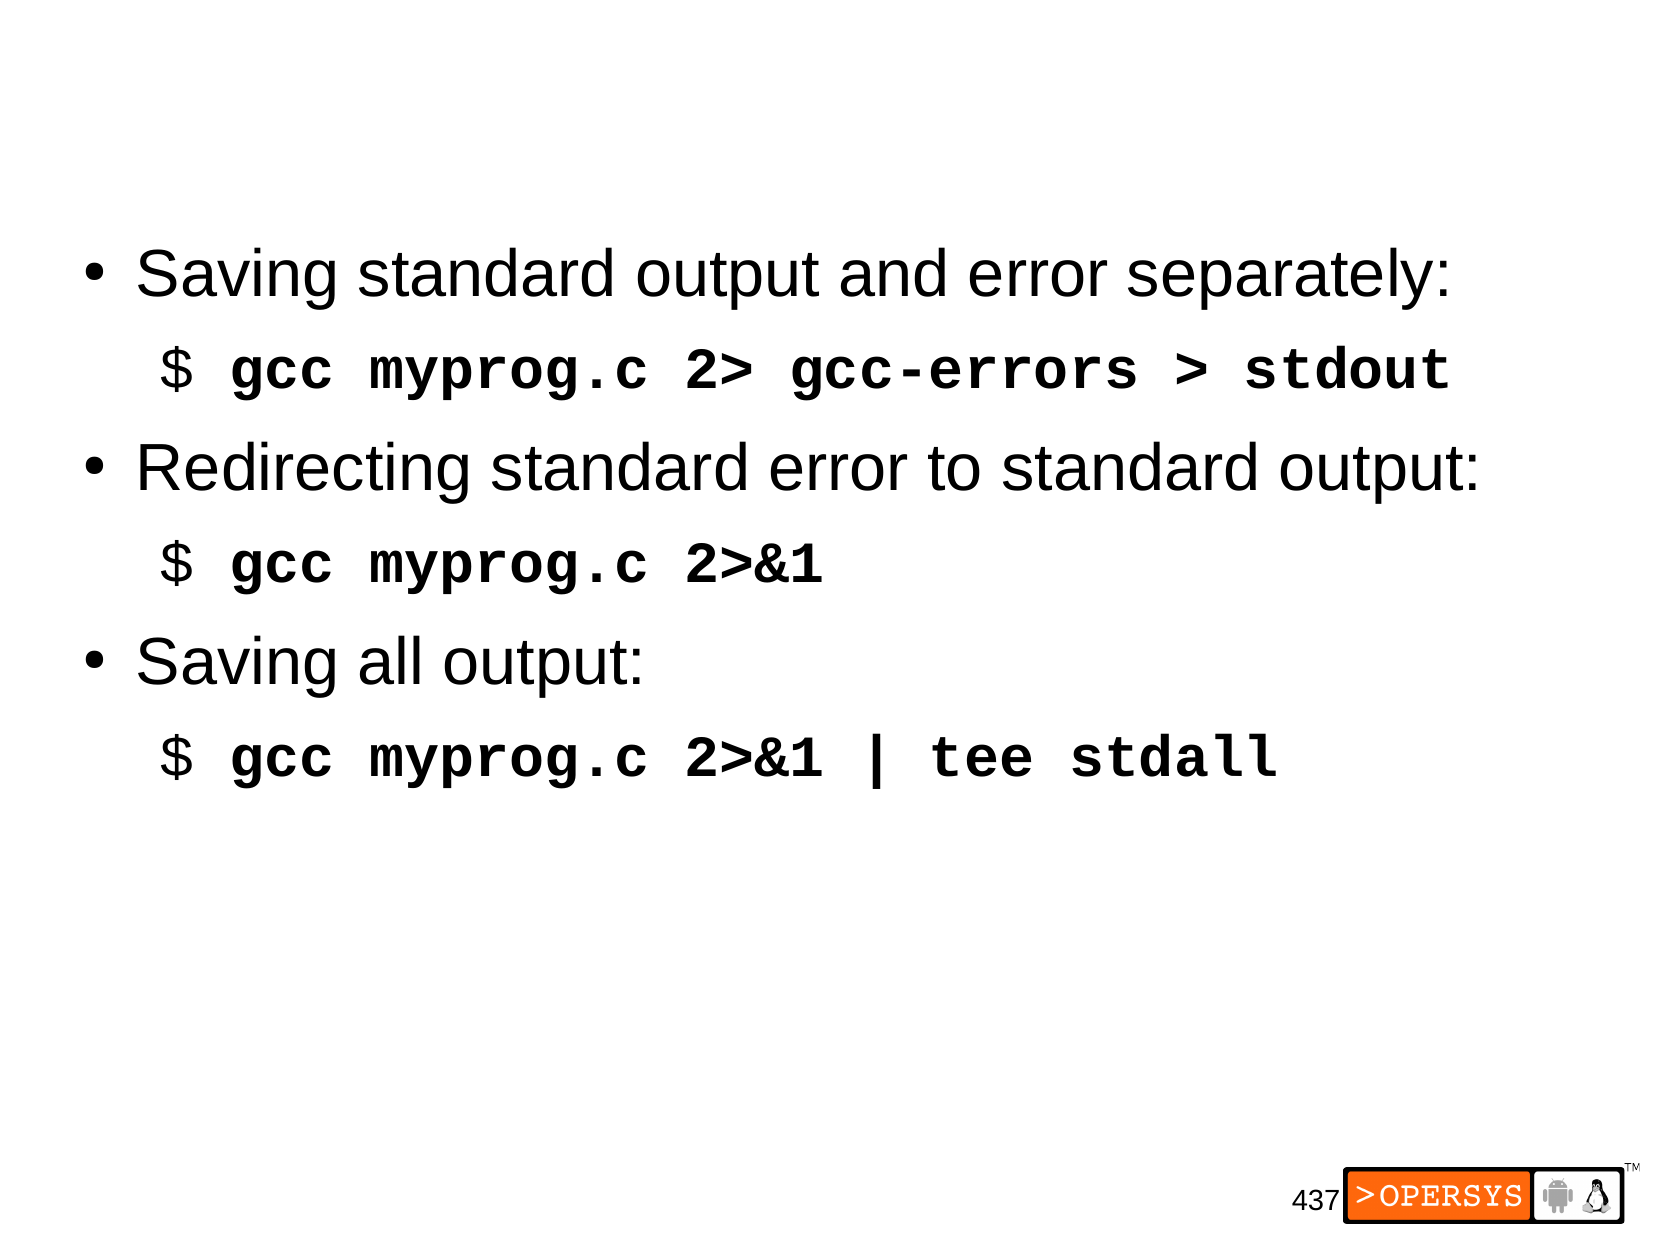

# Saving standard output and error separately:
$ gcc myprog.c 2> gcc-errors > stdout
Redirecting standard error to standard output:
$ gcc myprog.c 2>&1
Saving all output:
$ gcc myprog.c 2>&1 | tee stdall